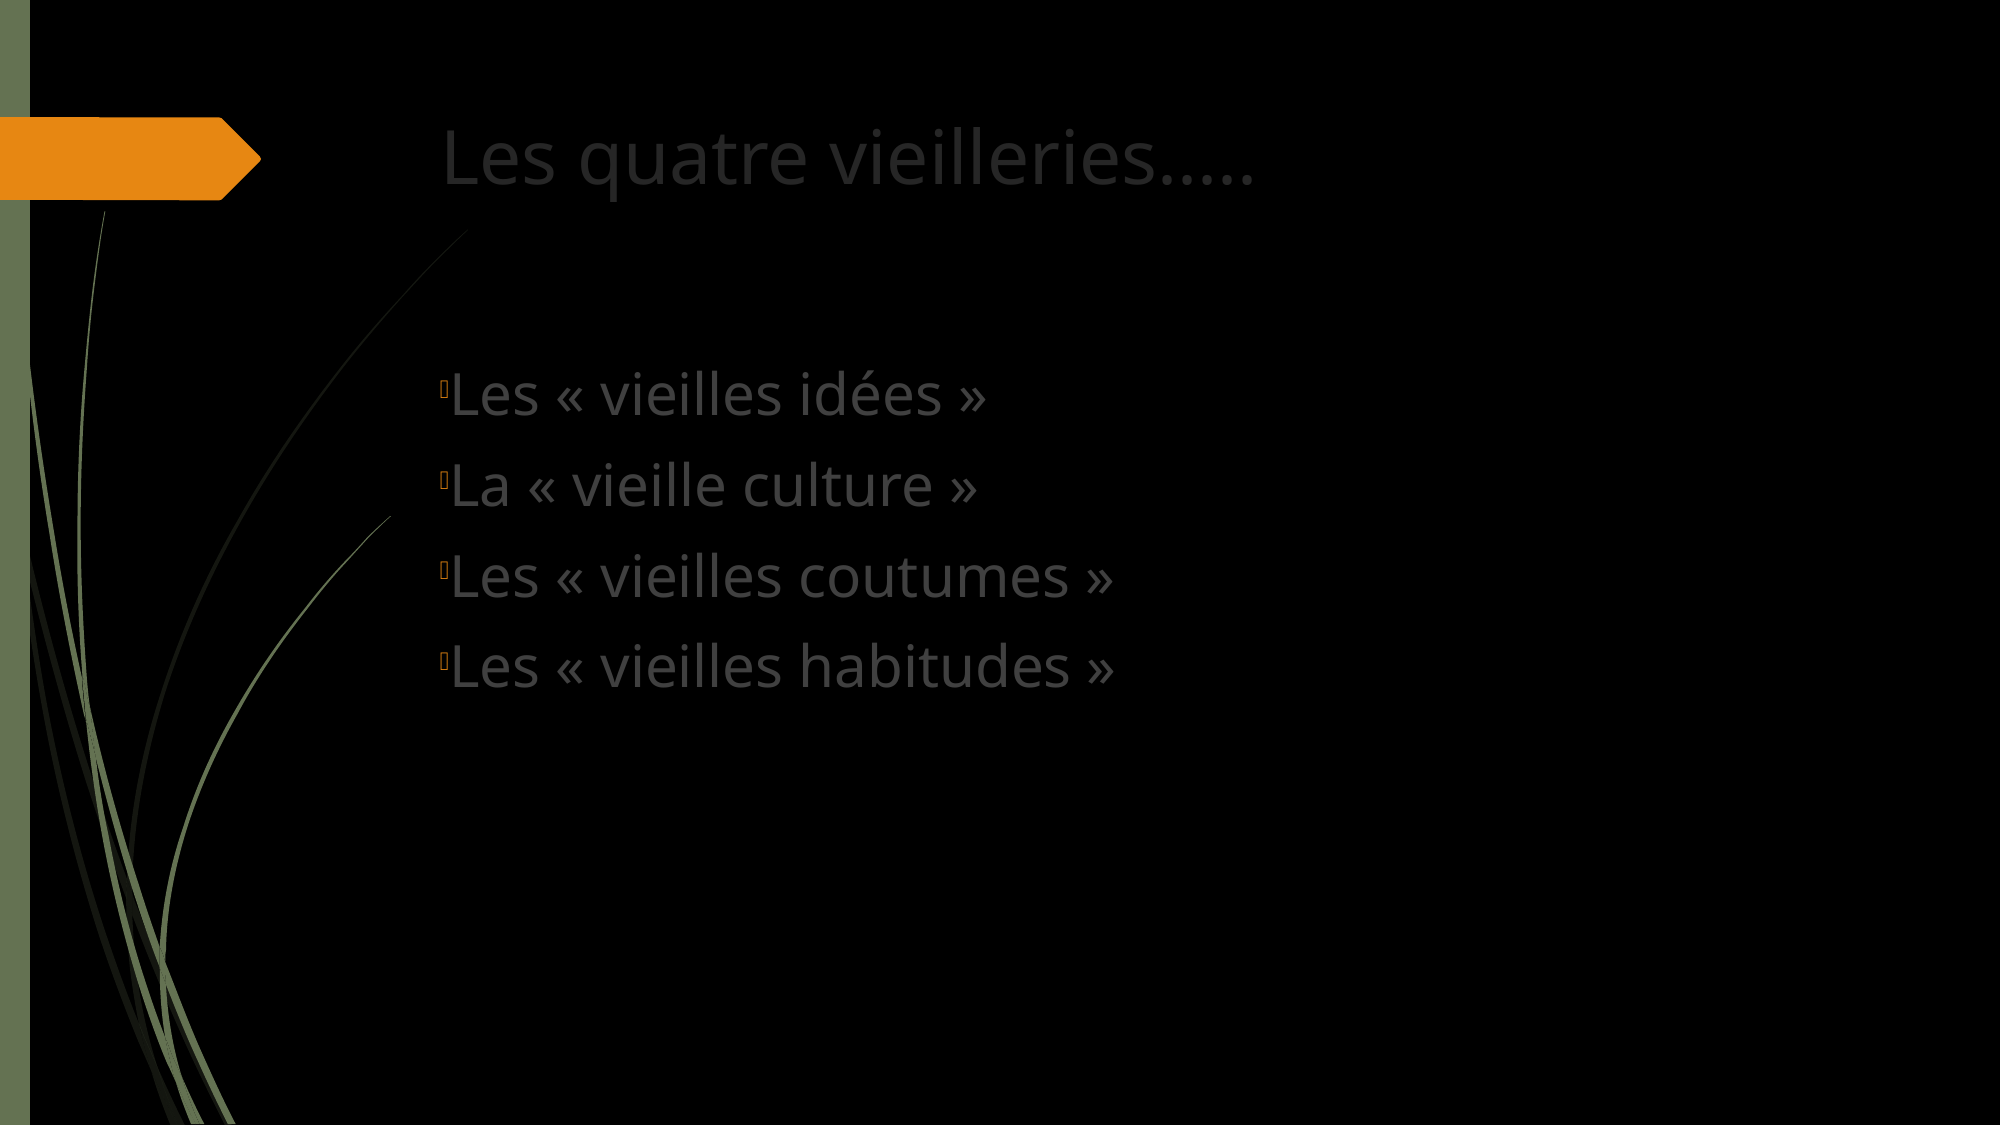

# Les quatre vieilleries.....
Les « vieilles idées »
La « vieille culture »
Les « vieilles coutumes »
Les « vieilles habitudes »